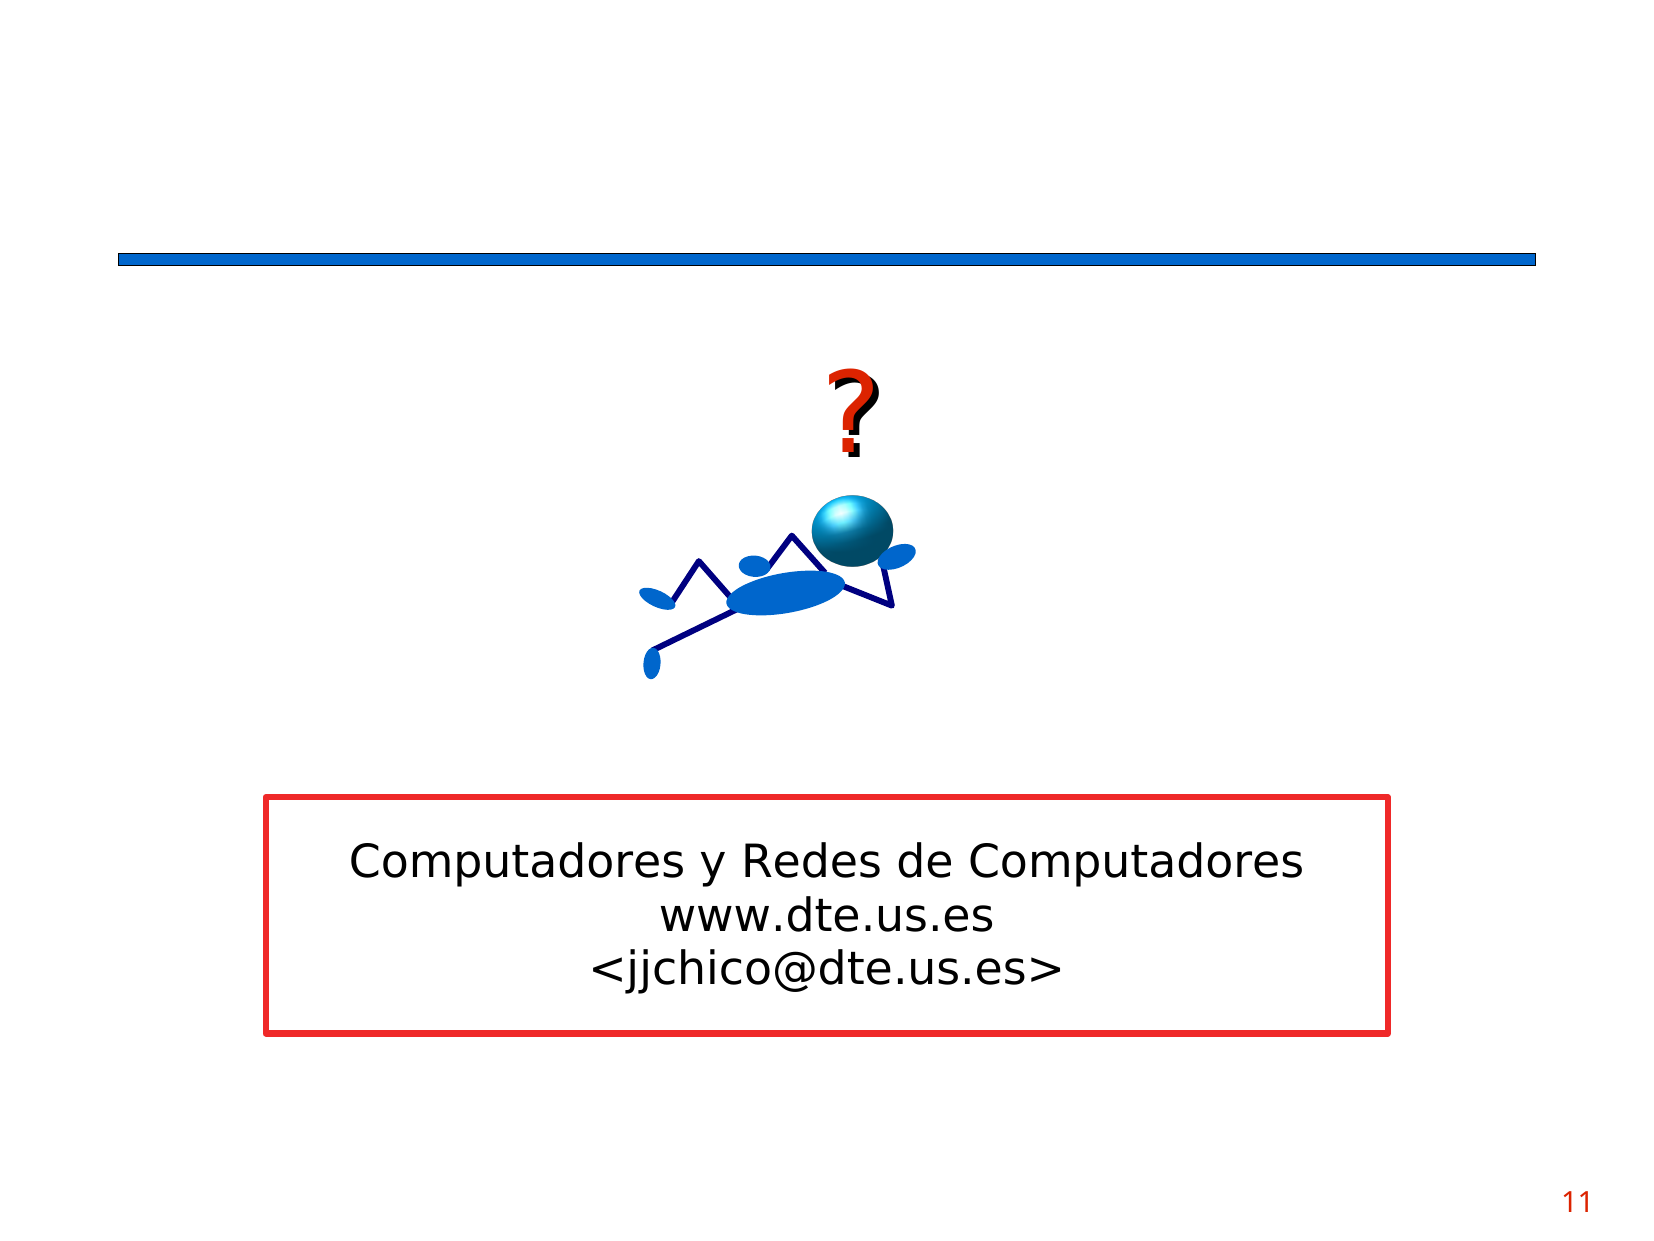

?
Computadores y Redes de Computadores
www.dte.us.es
<jjchico@dte.us.es>
11